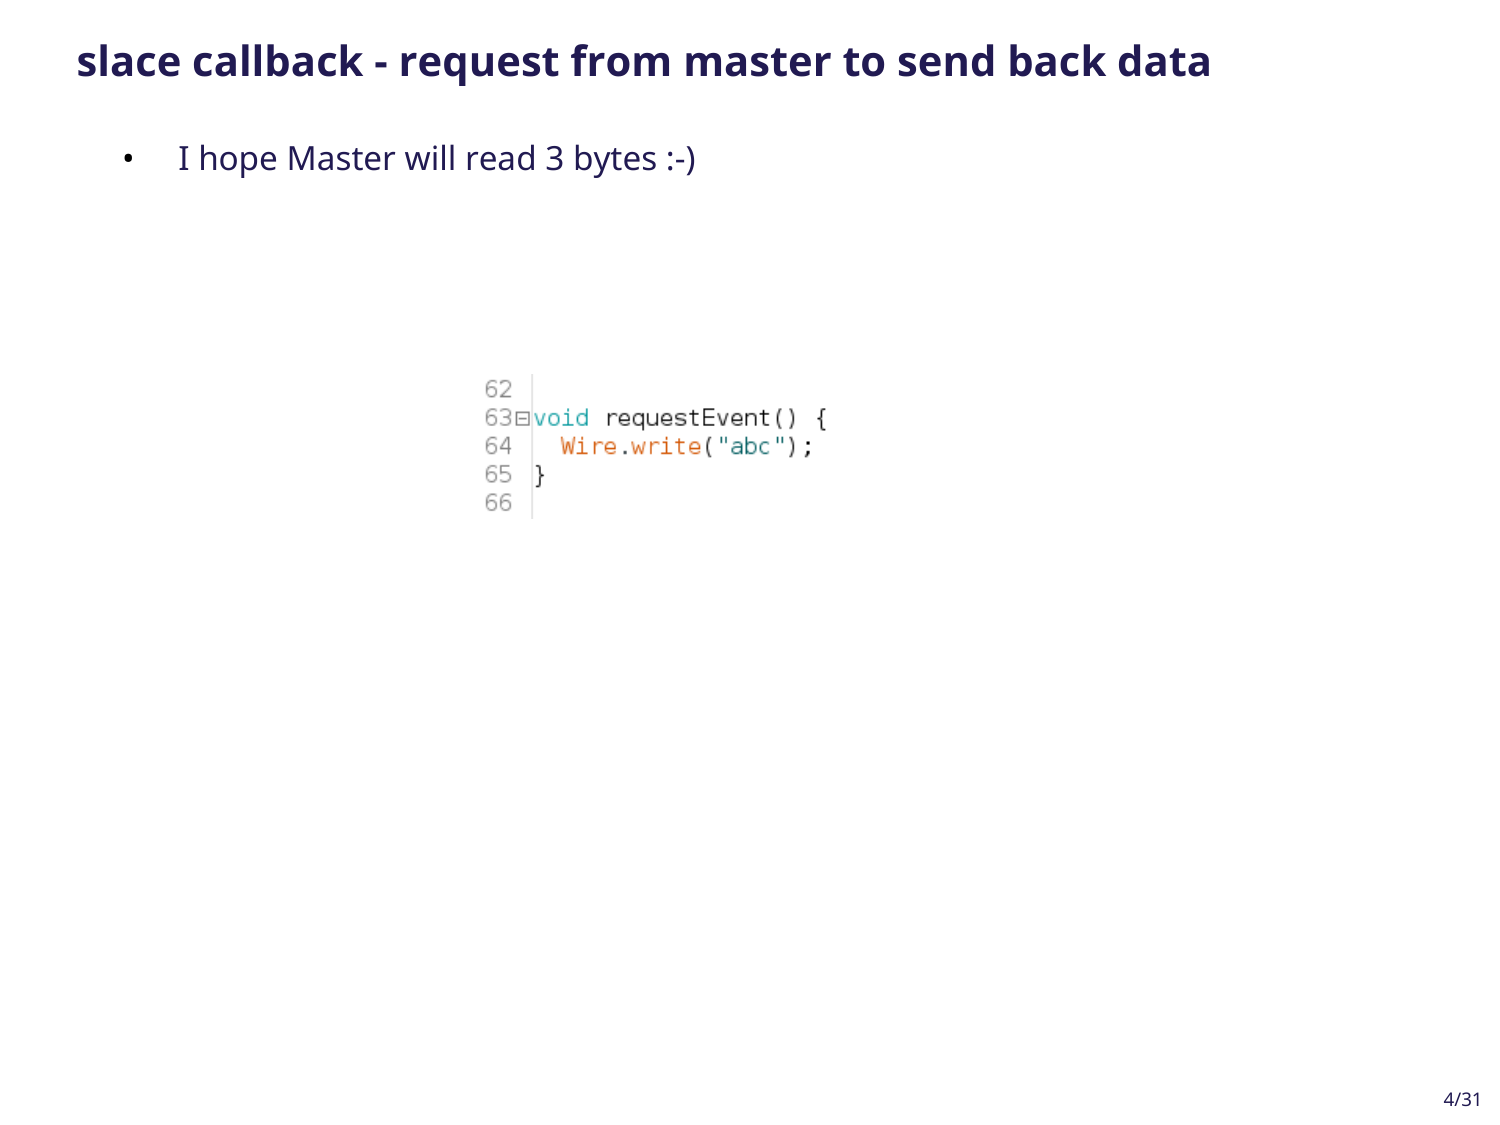

# slace callback - request from master to send back data
I hope Master will read 3 bytes :-)